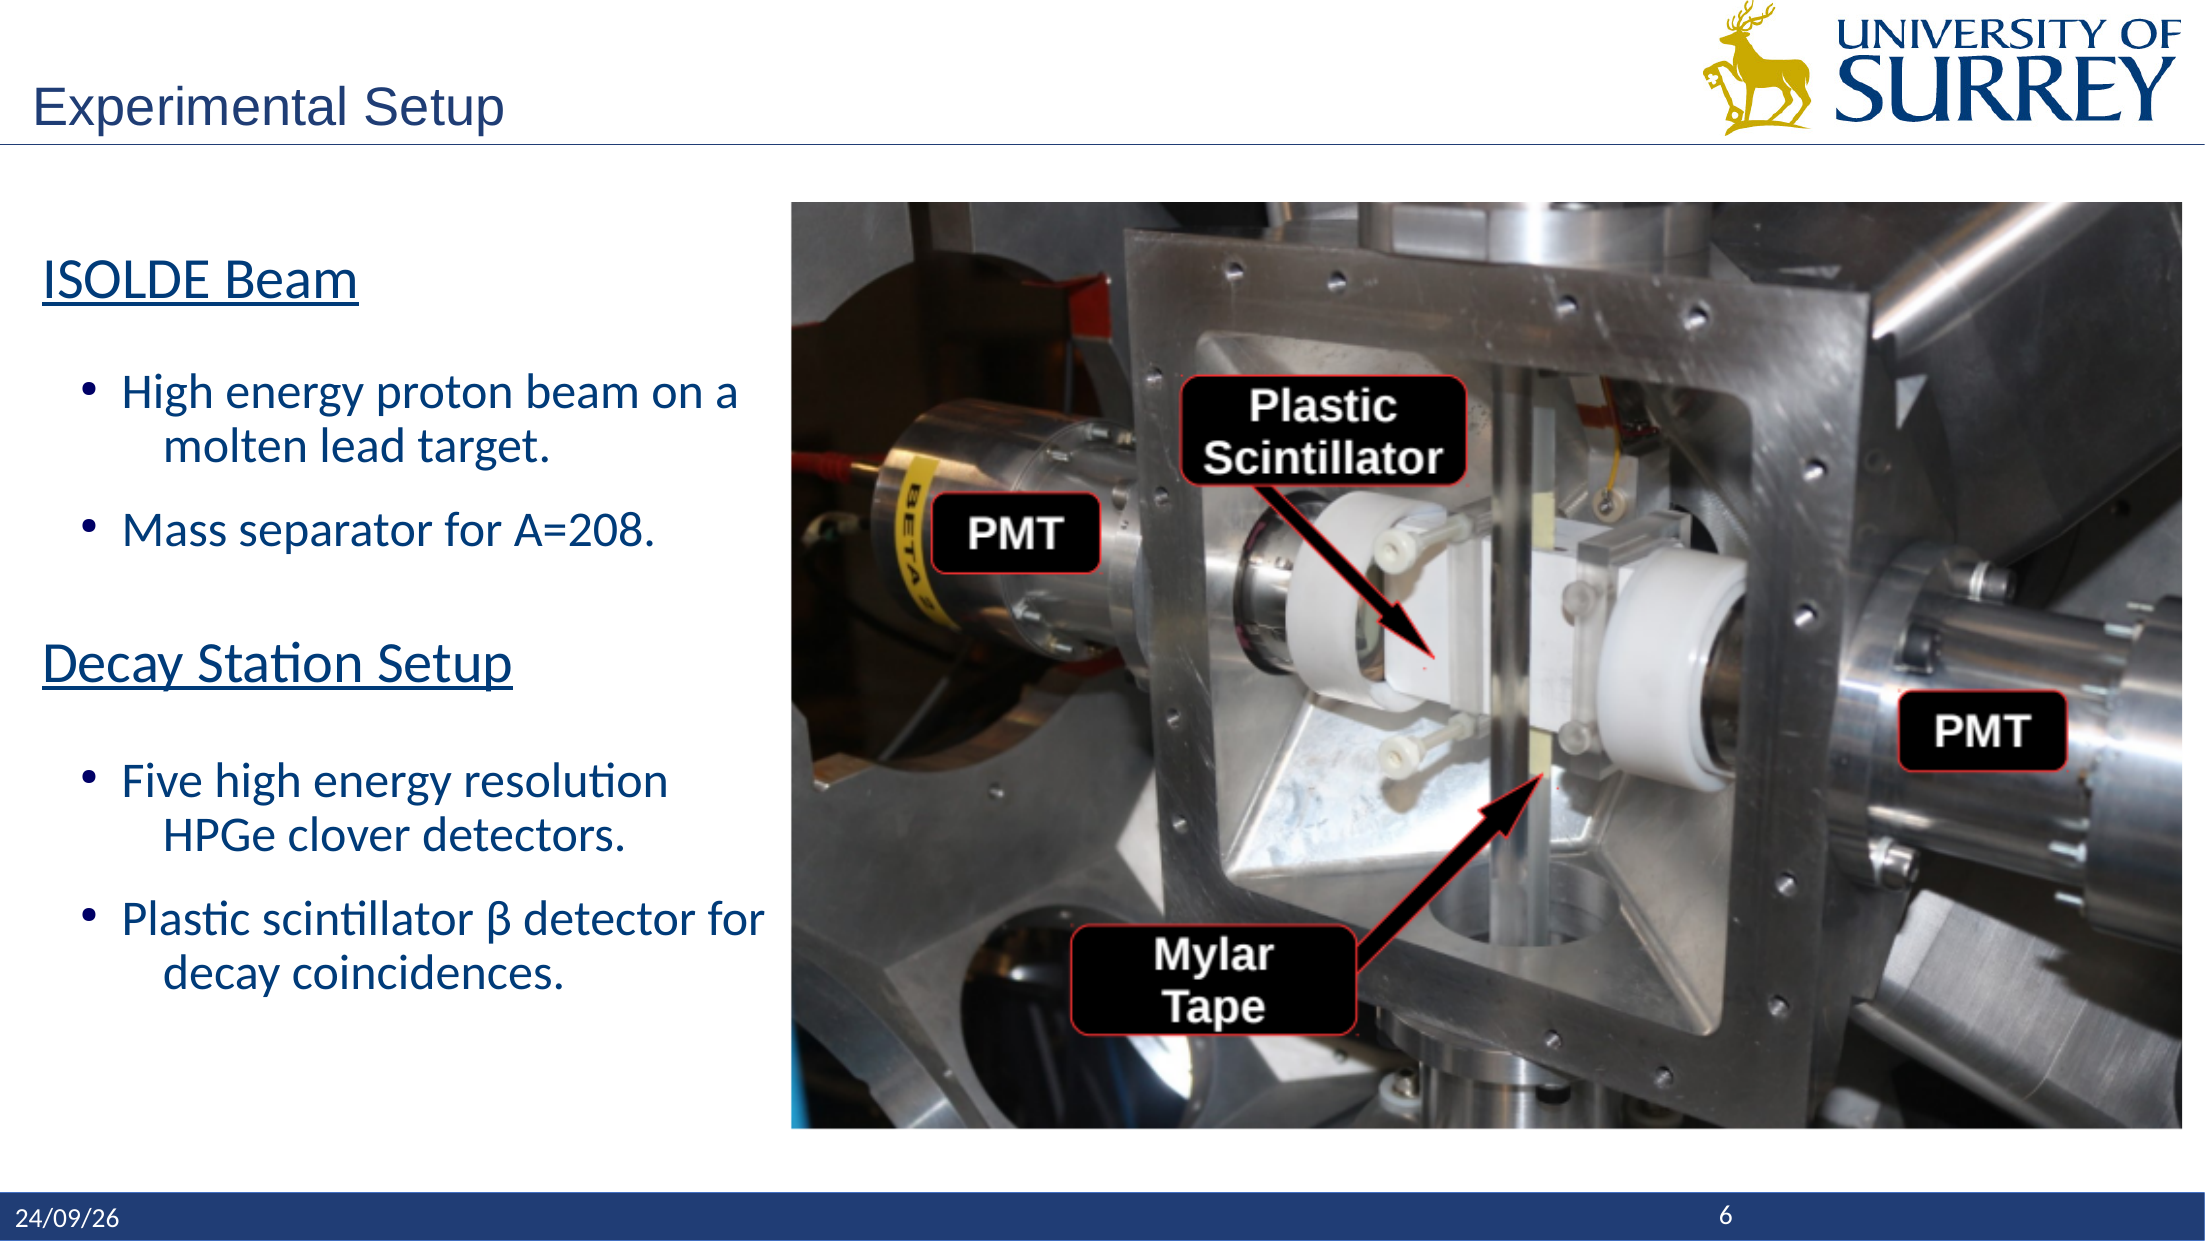

Experimental Setup
ISOLDE Beam
High energy proton beam on a molten lead target.
Mass separator for A=208.
Decay Station Setup
Five high energy resolution HPGe clover detectors.
Plastic scintillator β detector for decay coincidences.
#